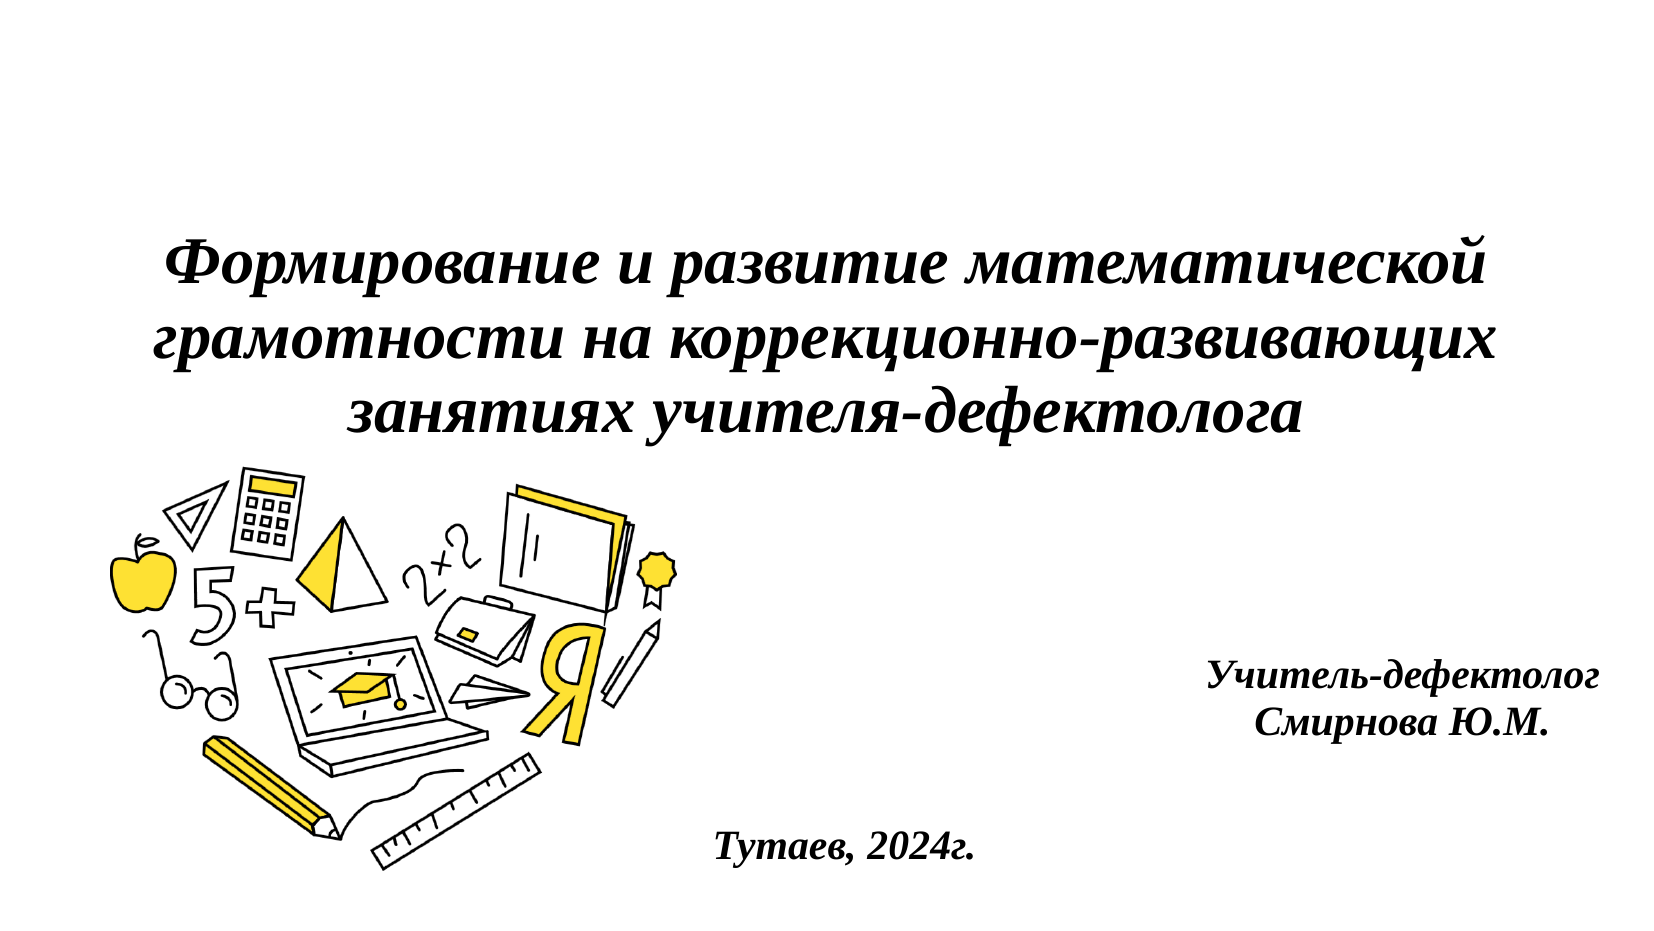

# Формирование и развитие математической грамотности на коррекционно-развивающих занятиях учителя-дефектолога
Учитель-дефектолог Смирнова Ю.М.
г. Тутаев, 2024г.